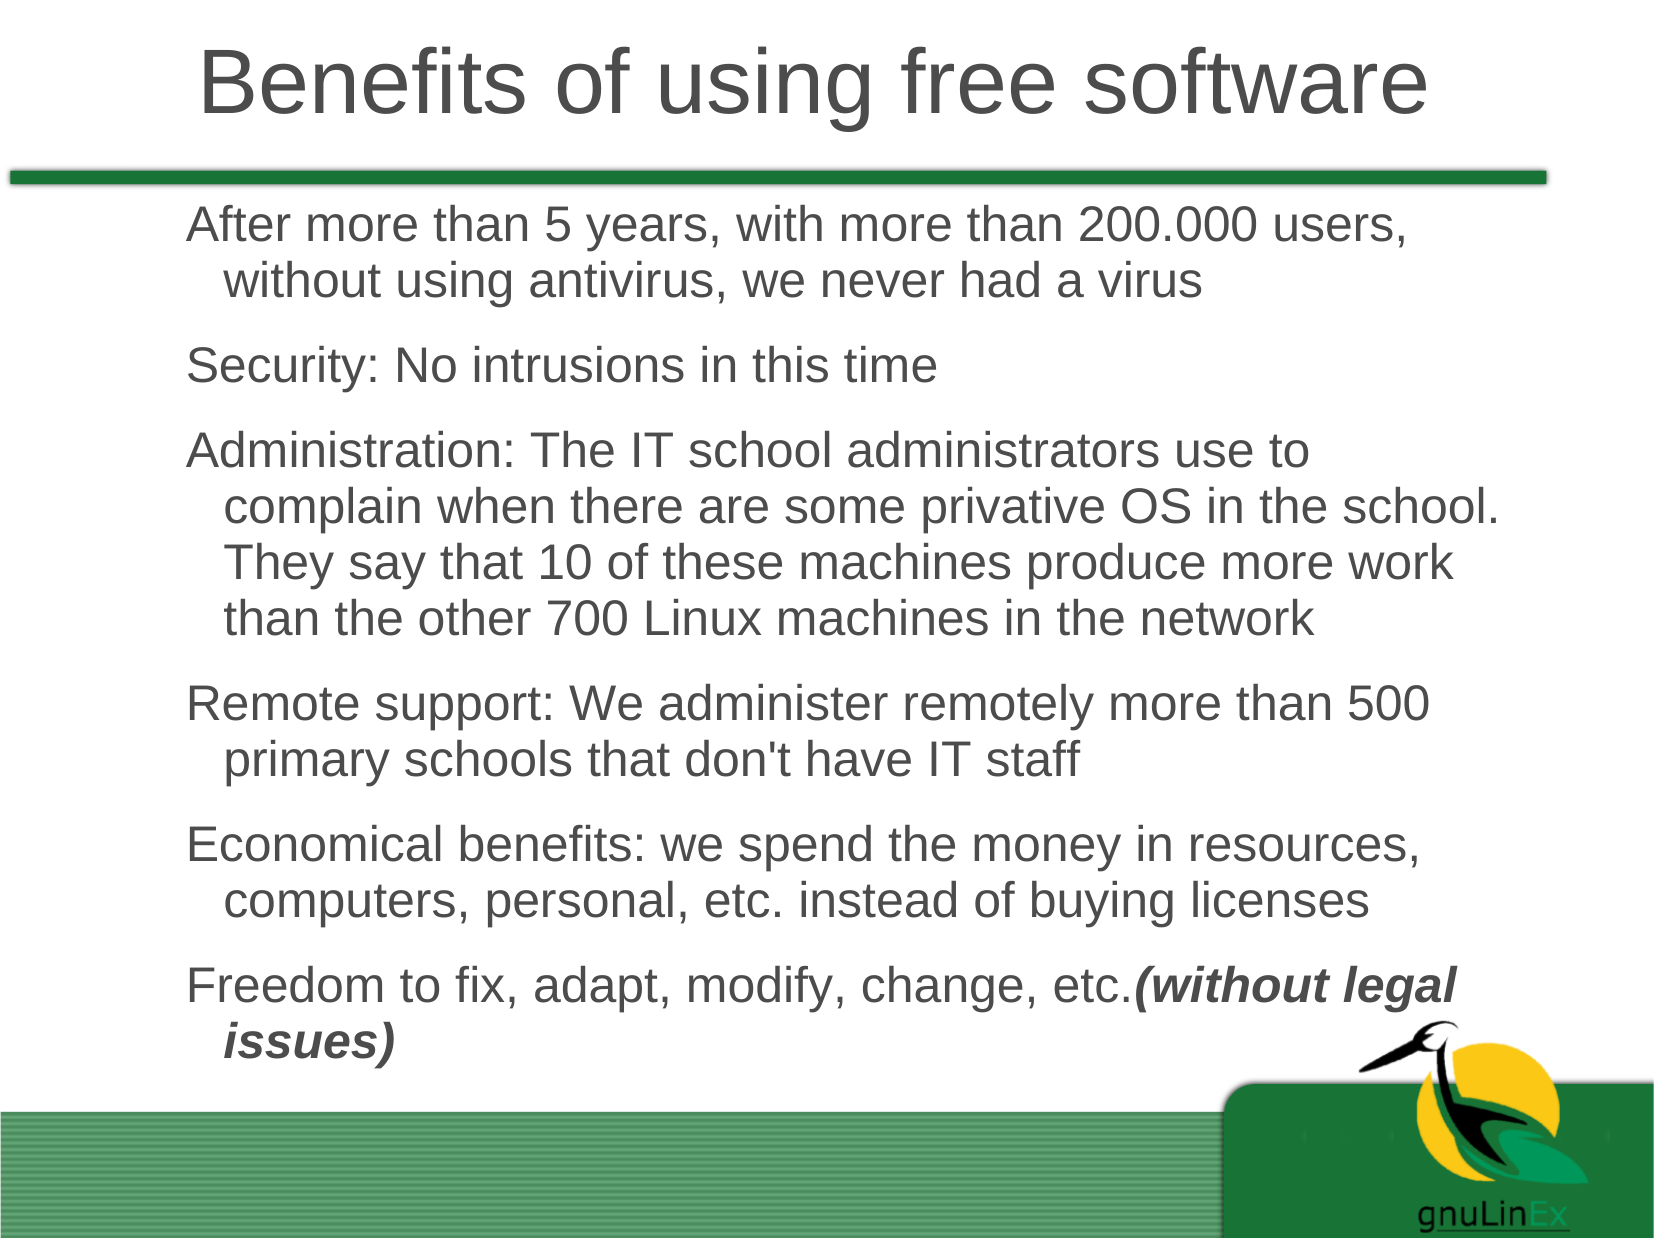

# Benefits of using free software
After more than 5 years, with more than 200.000 users, without using antivirus, we never had a virus
Security: No intrusions in this time
Administration: The IT school administrators use to complain when there are some privative OS in the school. They say that 10 of these machines produce more work than the other 700 Linux machines in the network
Remote support: We administer remotely more than 500 primary schools that don't have IT staff
Economical benefits: we spend the money in resources, computers, personal, etc. instead of buying licenses
Freedom to fix, adapt, modify, change, etc.(without legal issues)